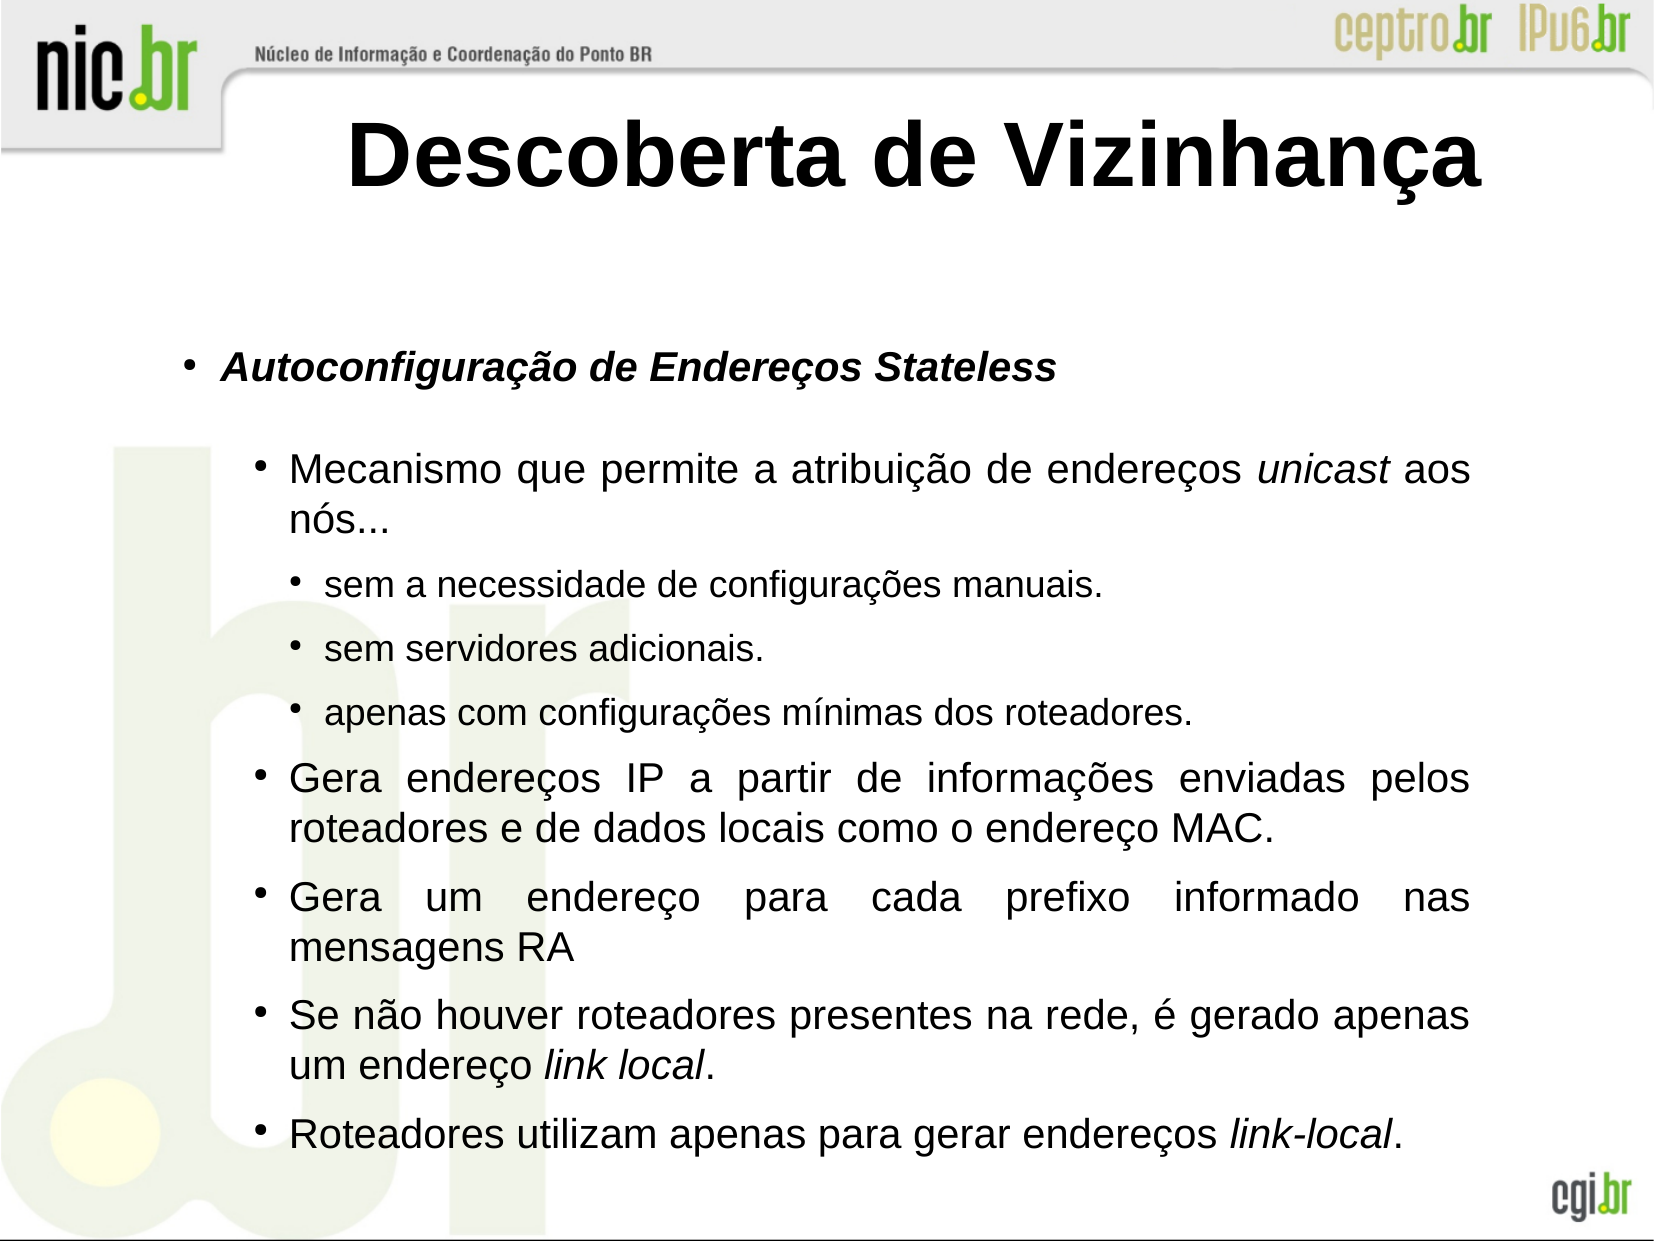

Descoberta de Vizinhança
 Autoconfiguração de Endereços Stateless
Mecanismo que permite a atribuição de endereços unicast aos nós...
sem a necessidade de configurações manuais.
sem servidores adicionais.
apenas com configurações mínimas dos roteadores.
Gera endereços IP a partir de informações enviadas pelos roteadores e de dados locais como o endereço MAC.
Gera um endereço para cada prefixo informado nas mensagens RA
Se não houver roteadores presentes na rede, é gerado apenas um endereço link local.
Roteadores utilizam apenas para gerar endereços link-local.